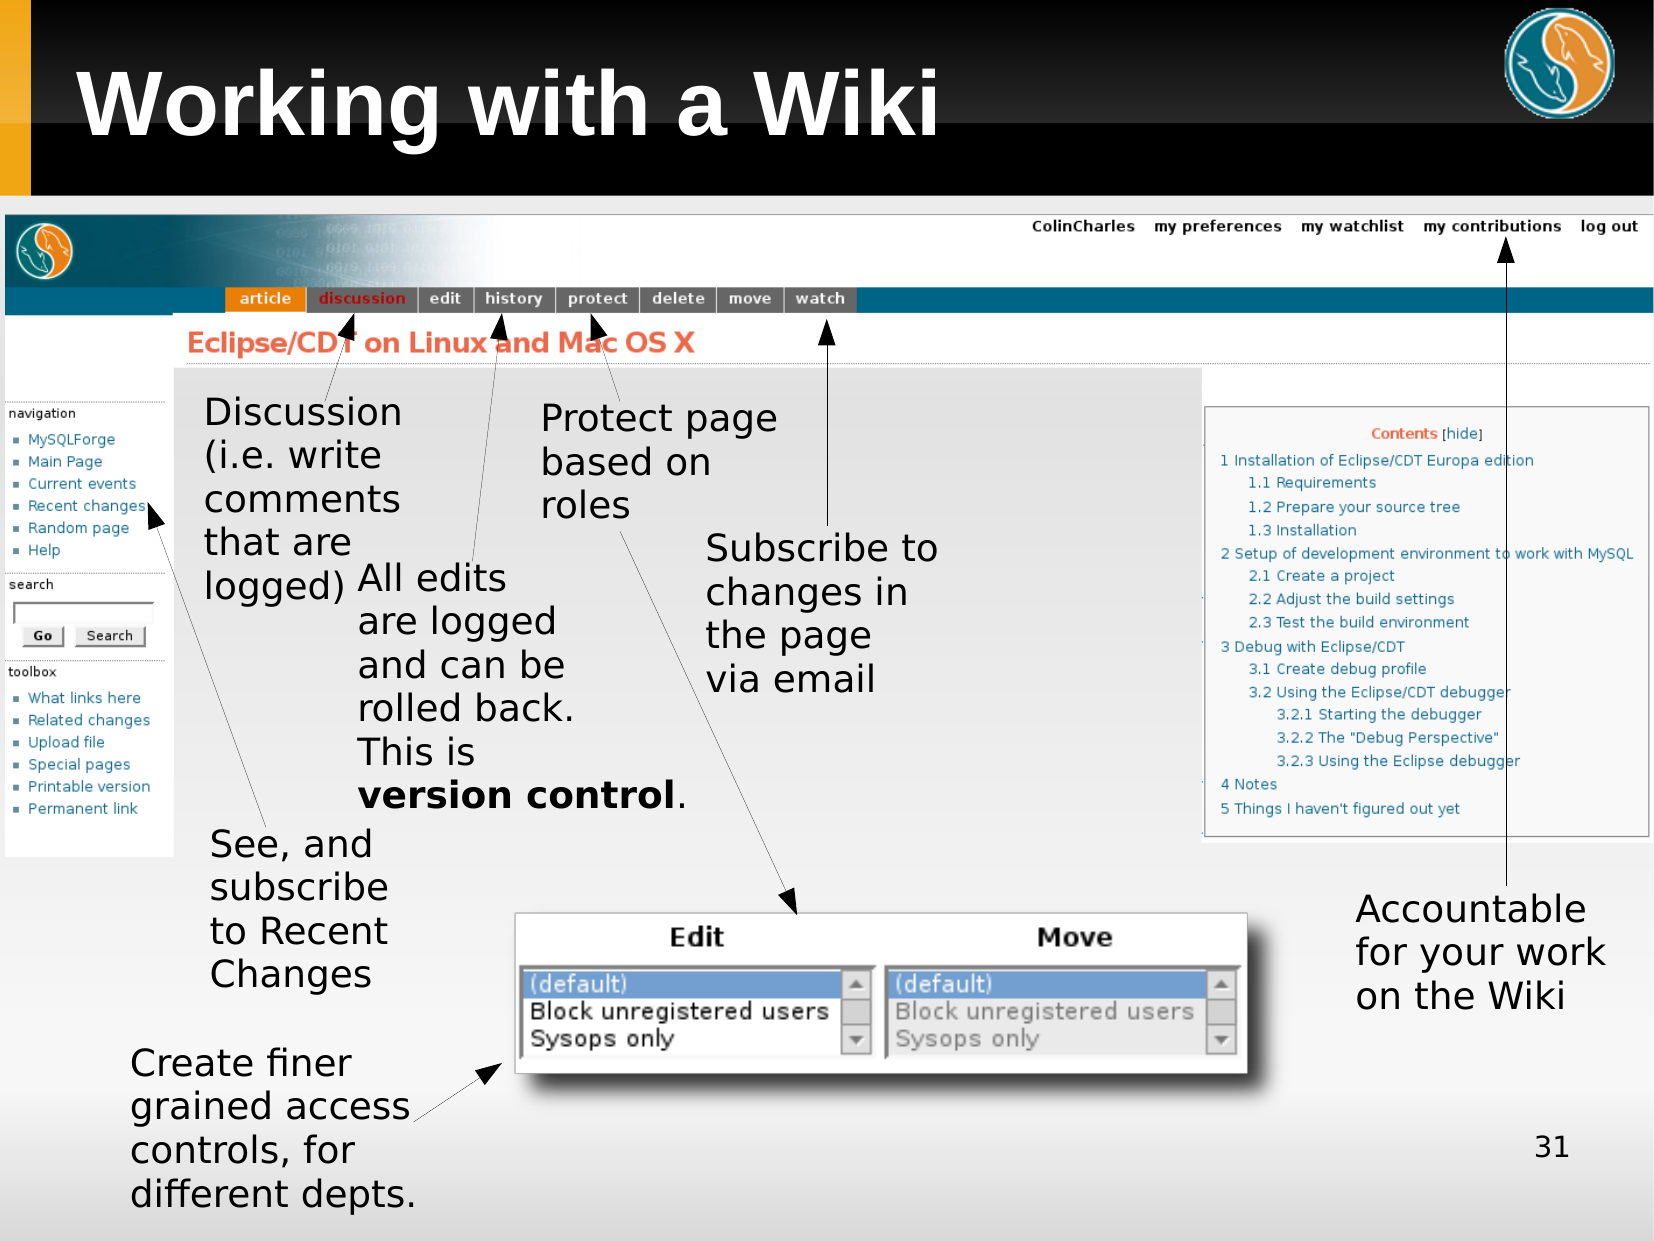

# Working with a Wiki
Discussion
(i.e. write
comments
that are
logged)
Protect page
based on
roles
Subscribe to
changes in
the page
via email
All edits
are logged
and can be
rolled back.
This is
version control.
See, and
subscribe
to Recent
Changes
Accountable
for your work
on the Wiki
Create finer
grained access
controls, for
different depts.
31